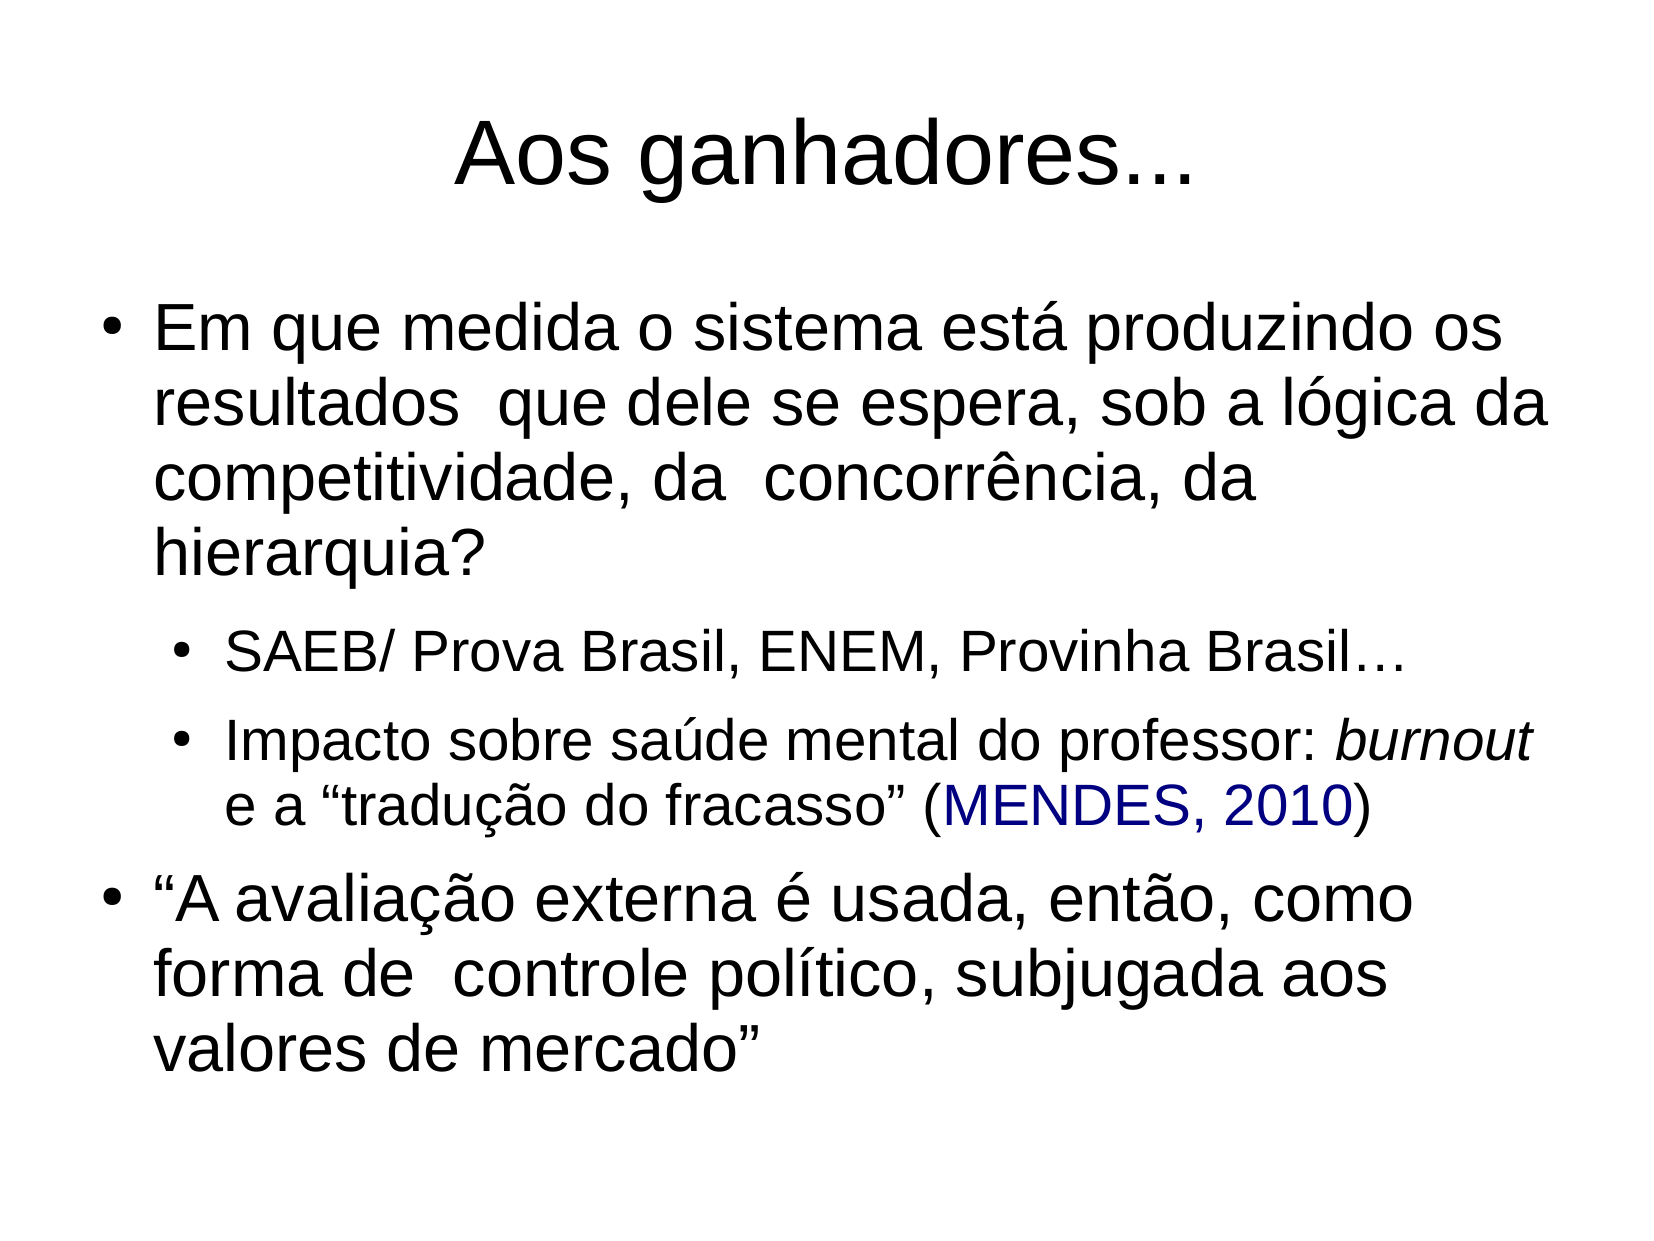

# Aos ganhadores...
Em que medida o sistema está produzindo os resultados que dele se espera, sob a lógica da competitividade, da concorrência, da hierarquia?
SAEB/ Prova Brasil, ENEM, Provinha Brasil…
Impacto sobre saúde mental do professor: burnout e a “tradução do fracasso” (MENDES, 2010)
“A avaliação externa é usada, então, como forma de controle político, subjugada aos valores de mercado”